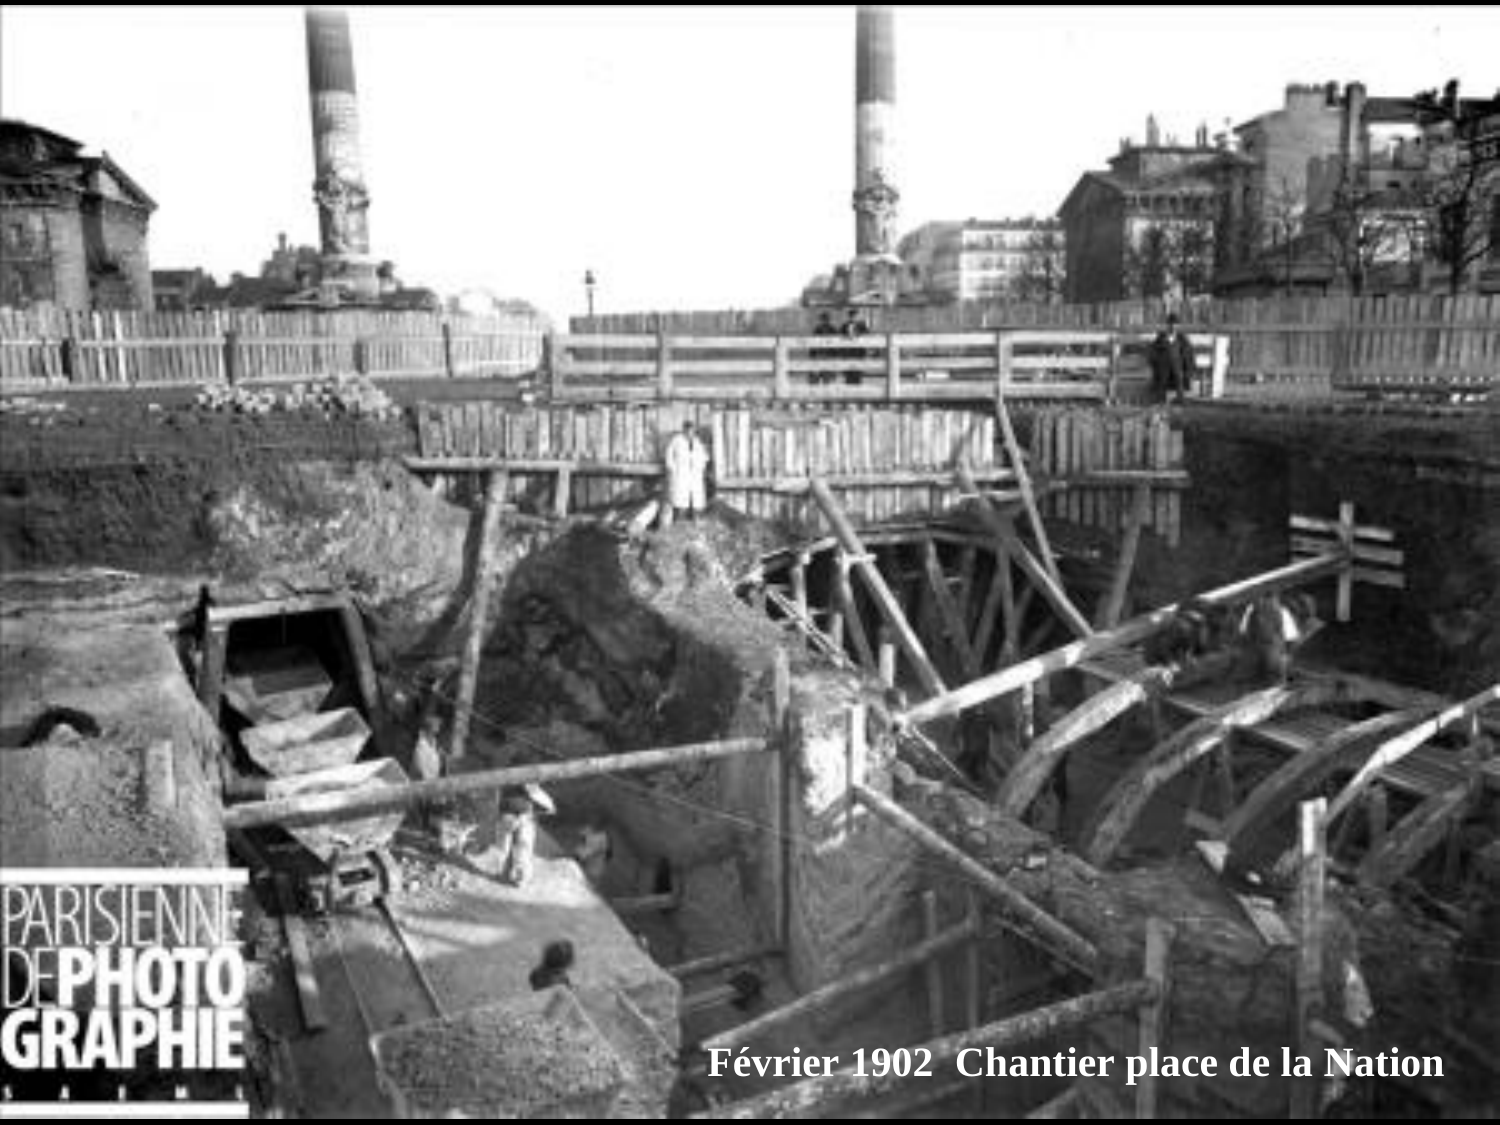

Février 1902 Chantier place de la Nation